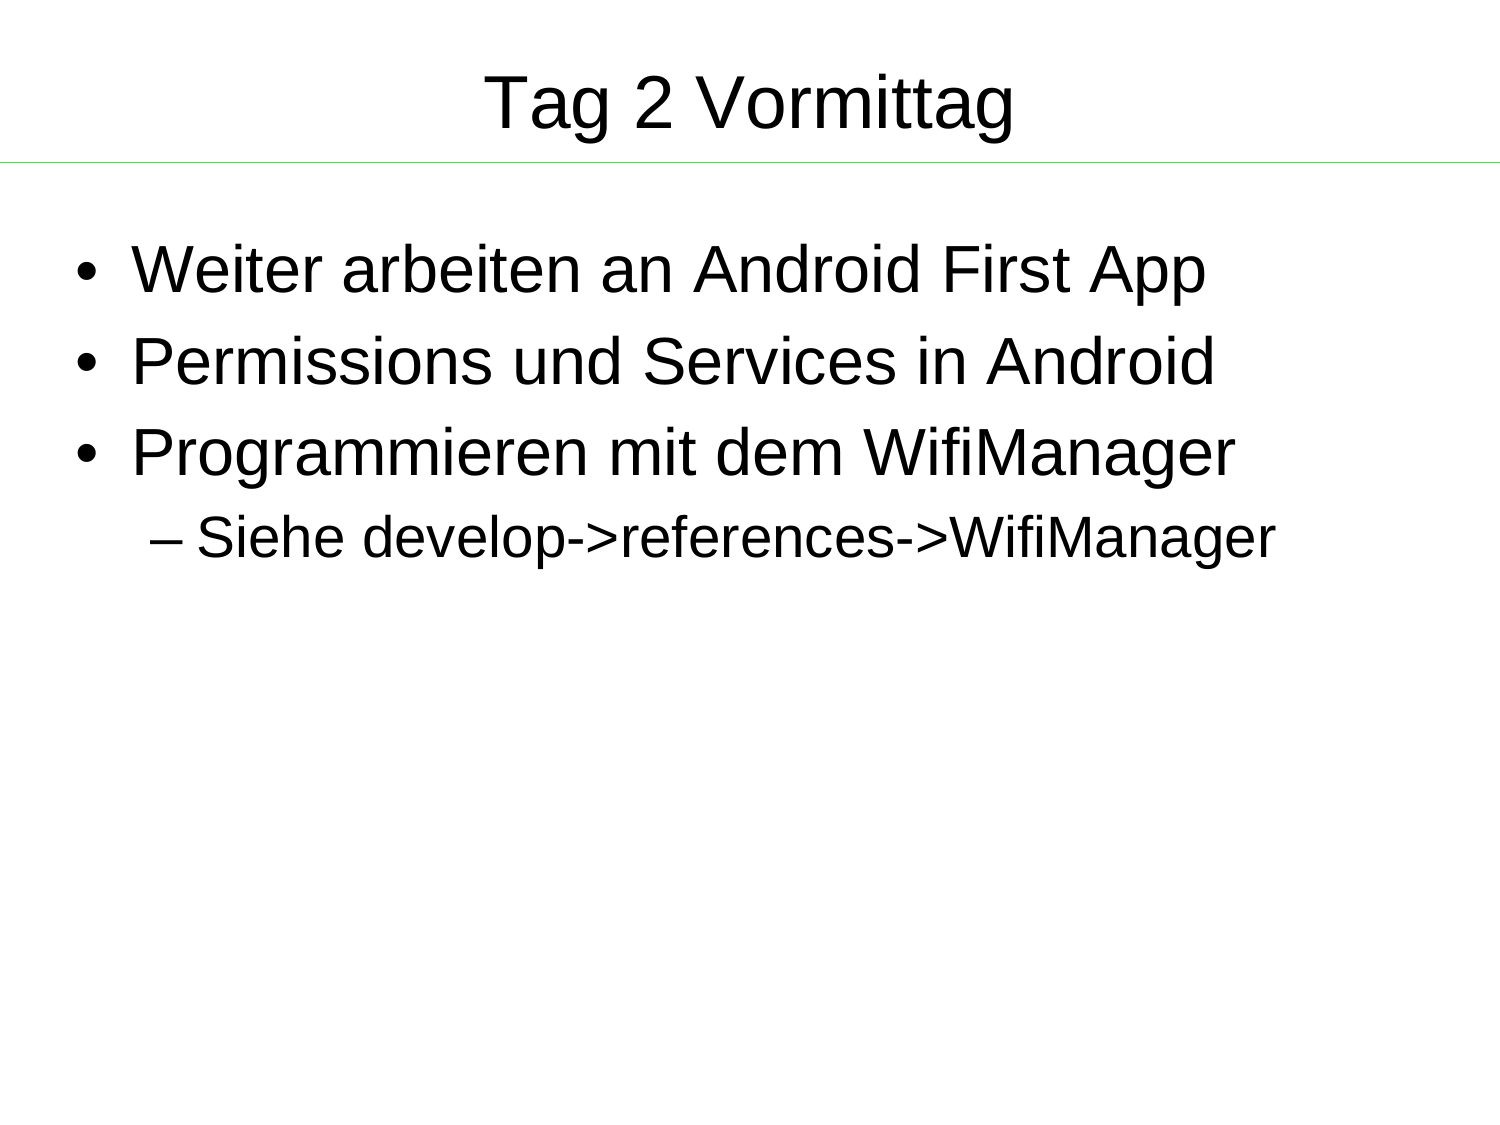

# Tag 2 Vormittag
Weiter arbeiten an Android First App
Permissions und Services in Android
Programmieren mit dem WifiManager
Siehe develop->references->WifiManager